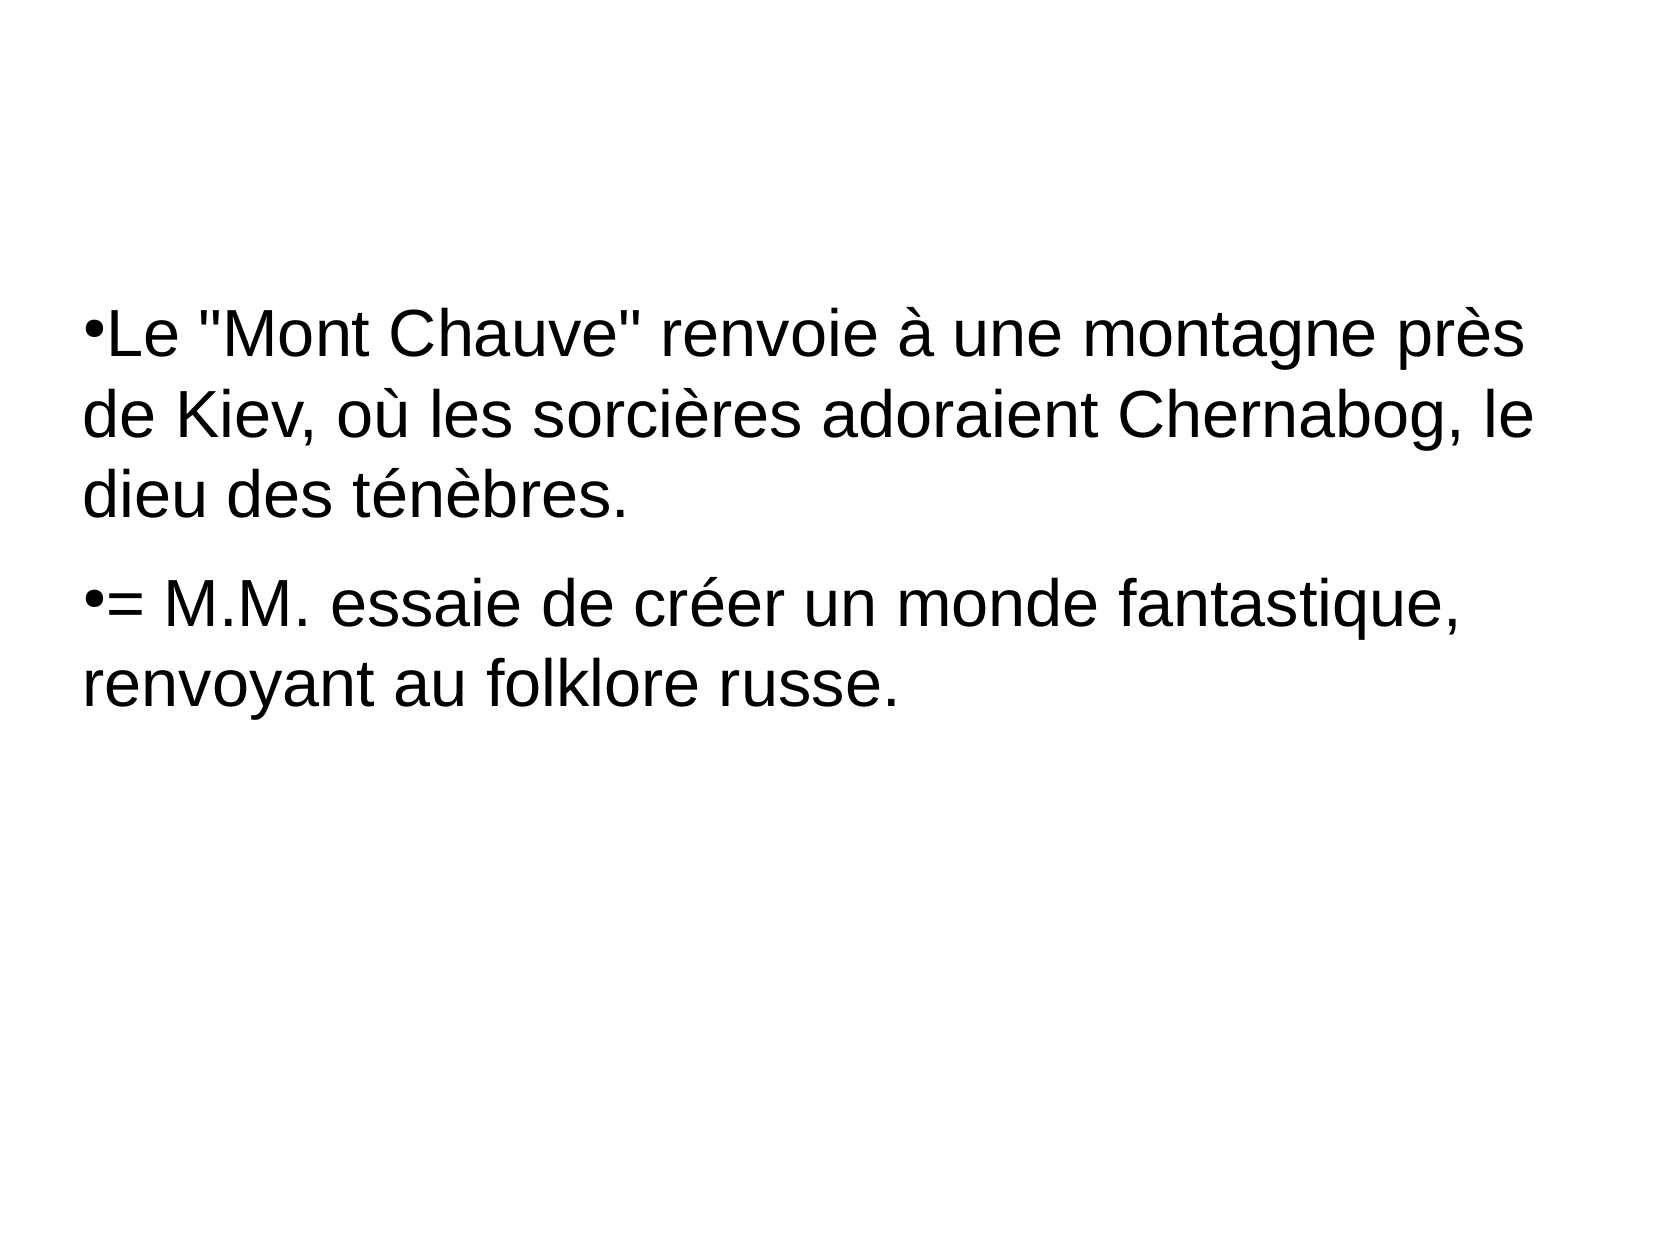

#
Le "Mont Chauve" renvoie à une montagne près de Kiev, où les sorcières adoraient Chernabog, le dieu des ténèbres.
= M.M. essaie de créer un monde fantastique, renvoyant au folklore russe.